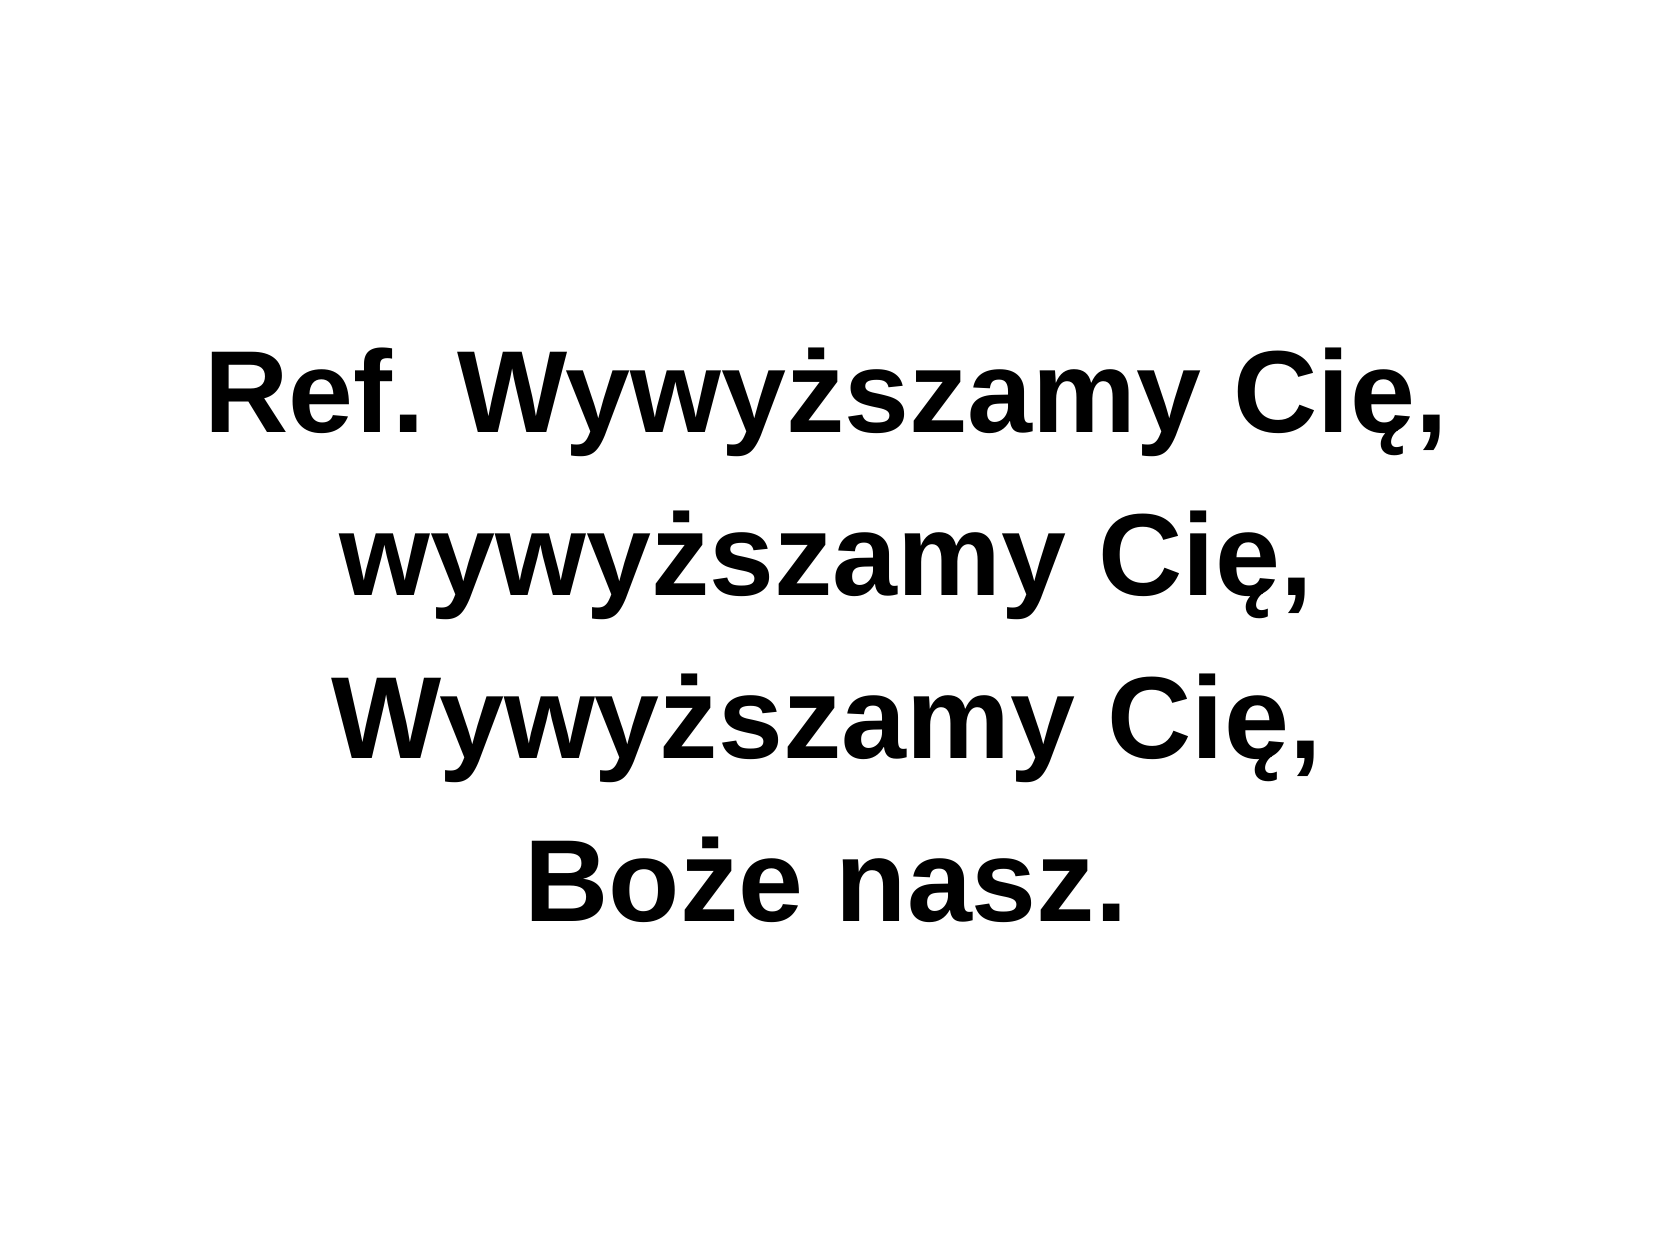

# Ref. Wywyższamy Cię, wywyższamy Cię,
Wywyższamy Cię,
Boże nasz.